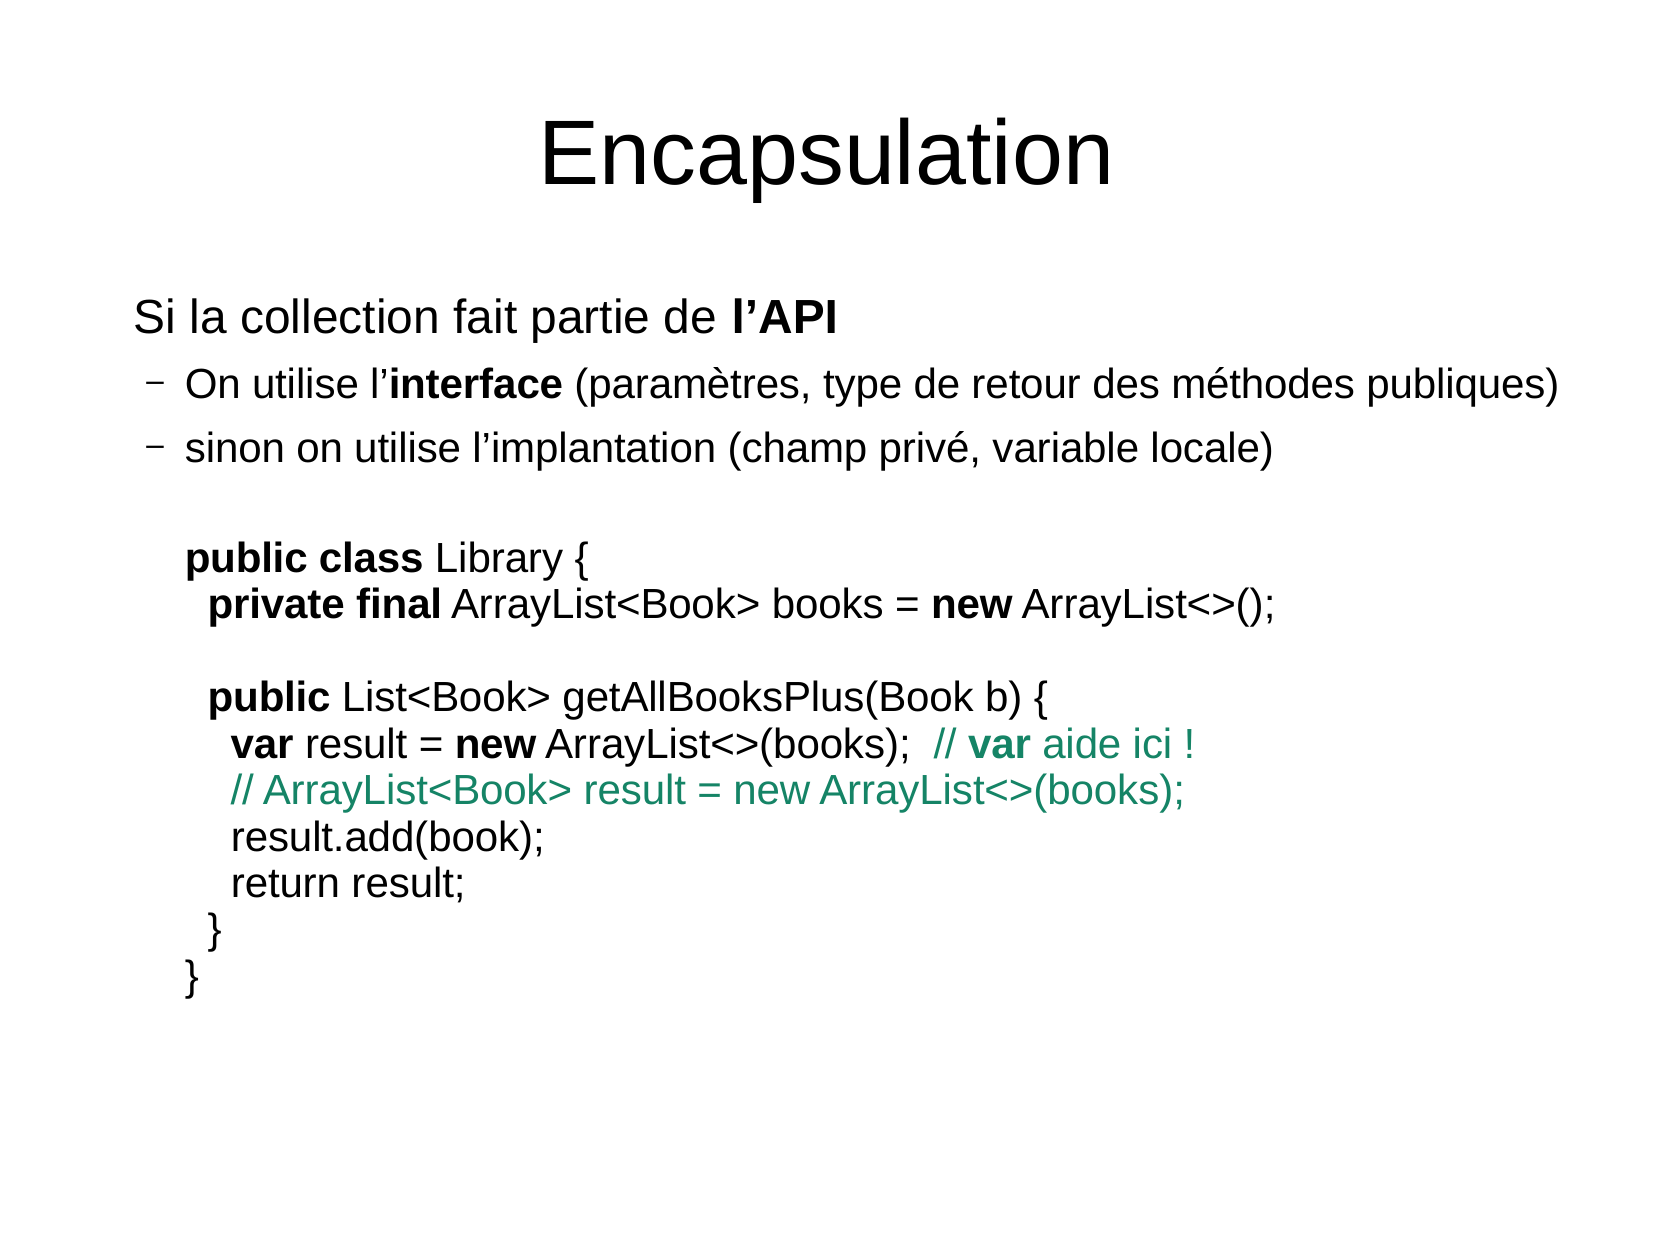

# Encapsulation
Si la collection fait partie de l’API
On utilise l’interface (paramètres, type de retour des méthodes publiques)
sinon on utilise l’implantation (champ privé, variable locale)
public class Library {
 private final ArrayList<Book> books = new ArrayList<>();
 public List<Book> getAllBooksPlus(Book b) {
 var result = new ArrayList<>(books); // var aide ici !
 // ArrayList<Book> result = new ArrayList<>(books);
 result.add(book);
 return result;
 }
}